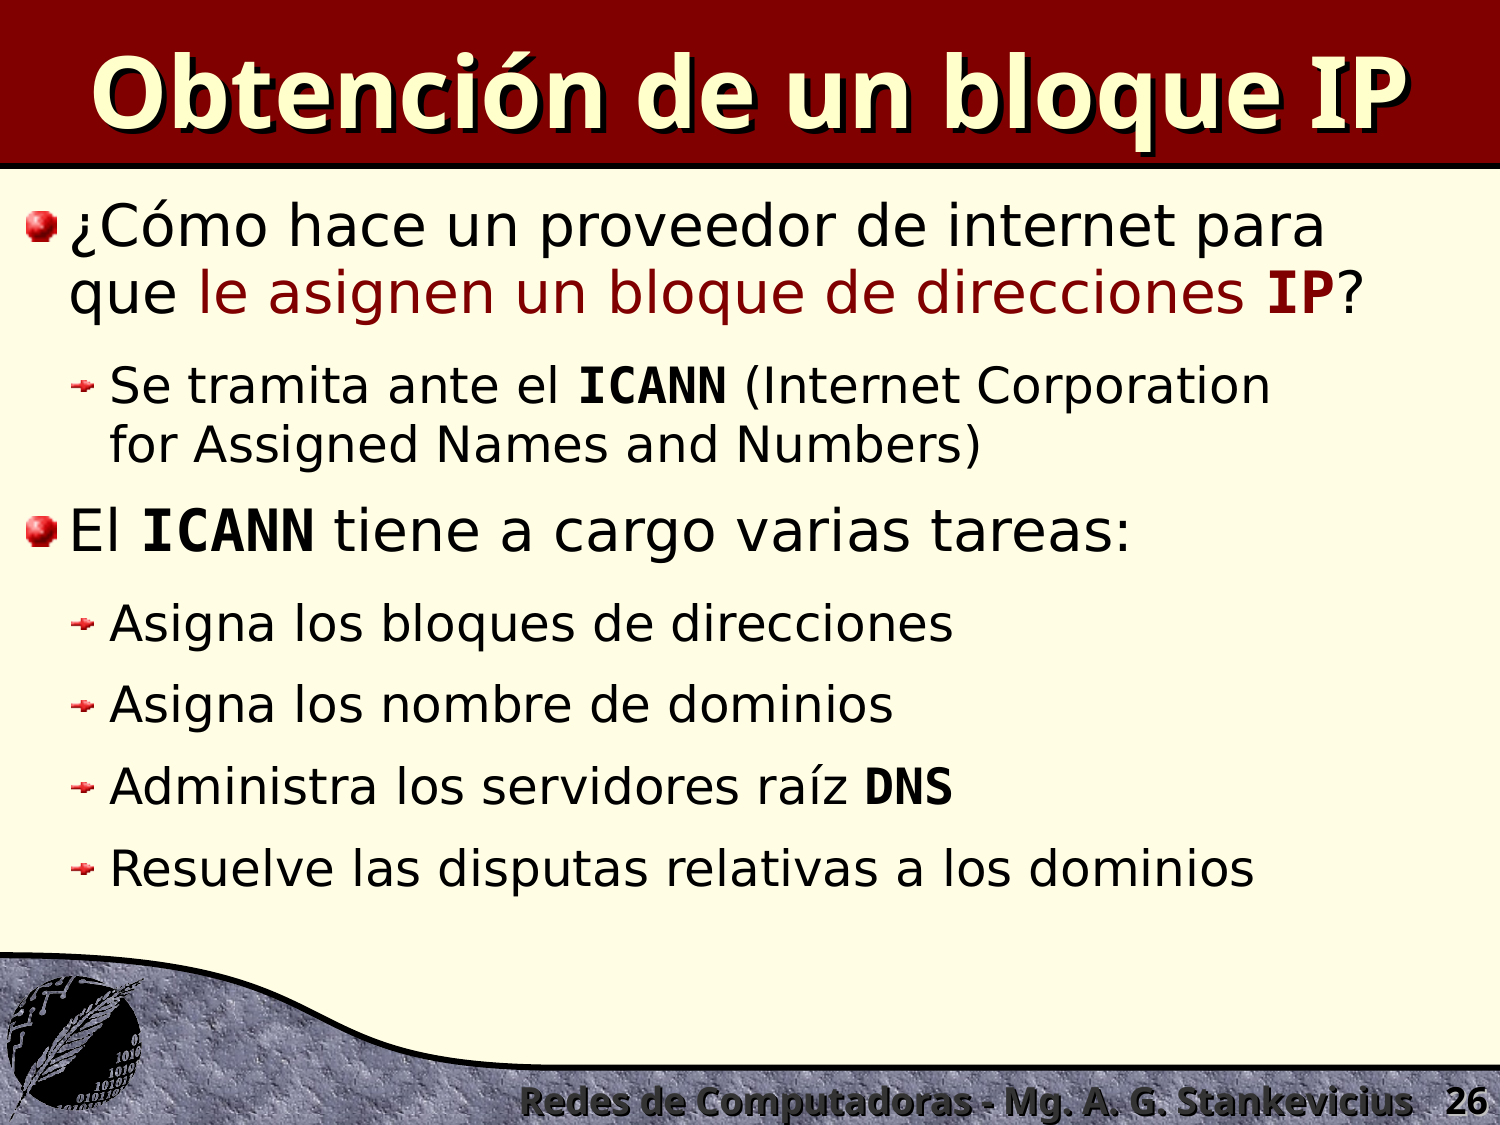

# Obtención de un bloque IP
¿Cómo hace un proveedor de internet para
que le asignen un bloque de direcciones IP?
Se tramita ante el ICANN (Internet Corporation
for Assigned Names and Numbers)
El ICANN tiene a cargo varias tareas:
Asigna los bloques de direcciones
Asigna los nombre de dominios
Administra los servidores raíz DNS
Resuelve las disputas relativas a los dominios
26